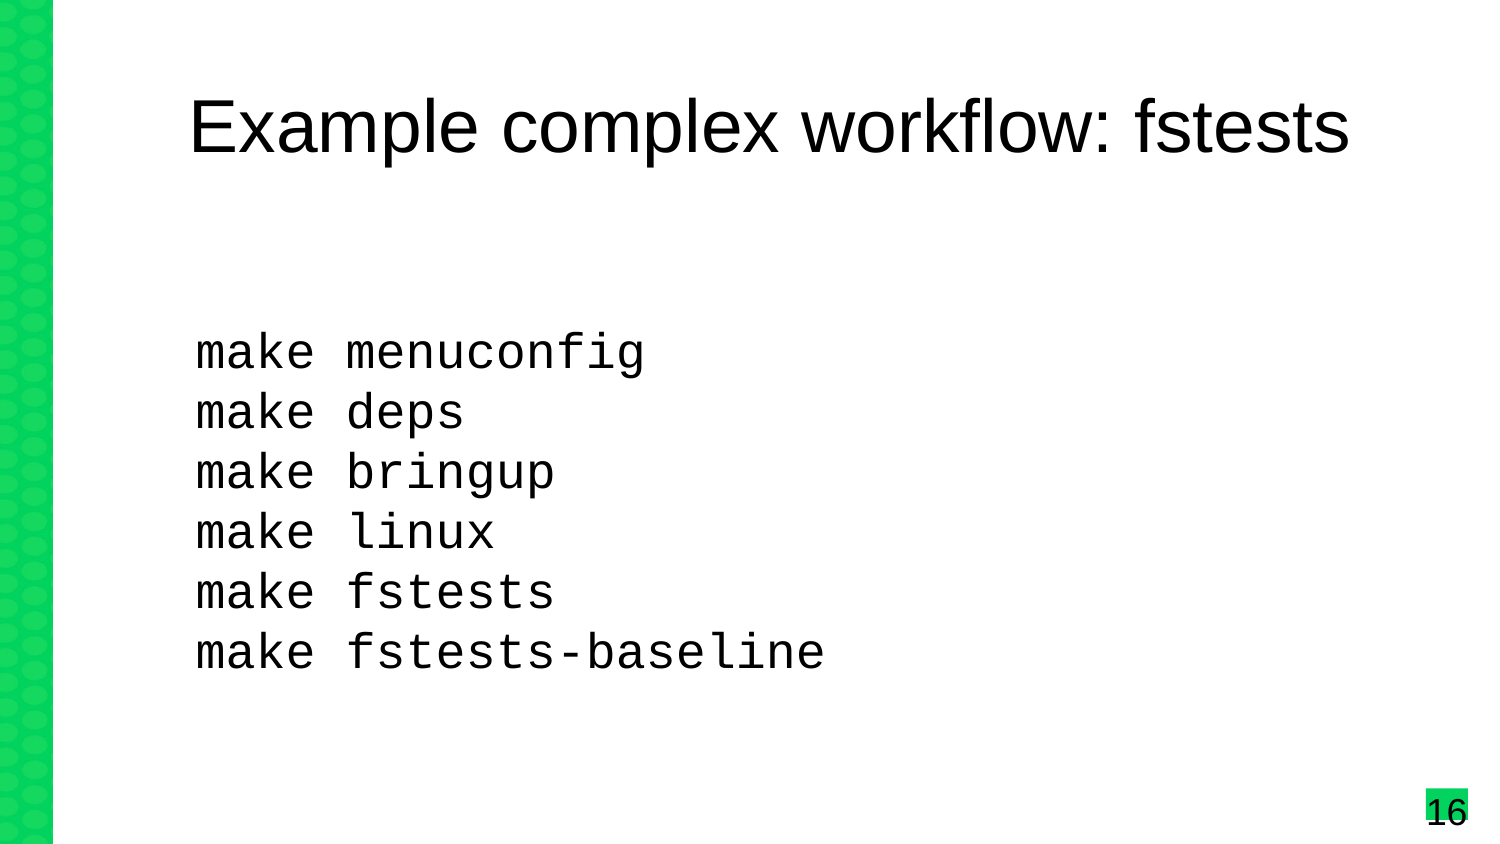

Example complex workflow: fstests
make menuconfig
make deps
make bringup
make linux
make fstests
make fstests-baseline